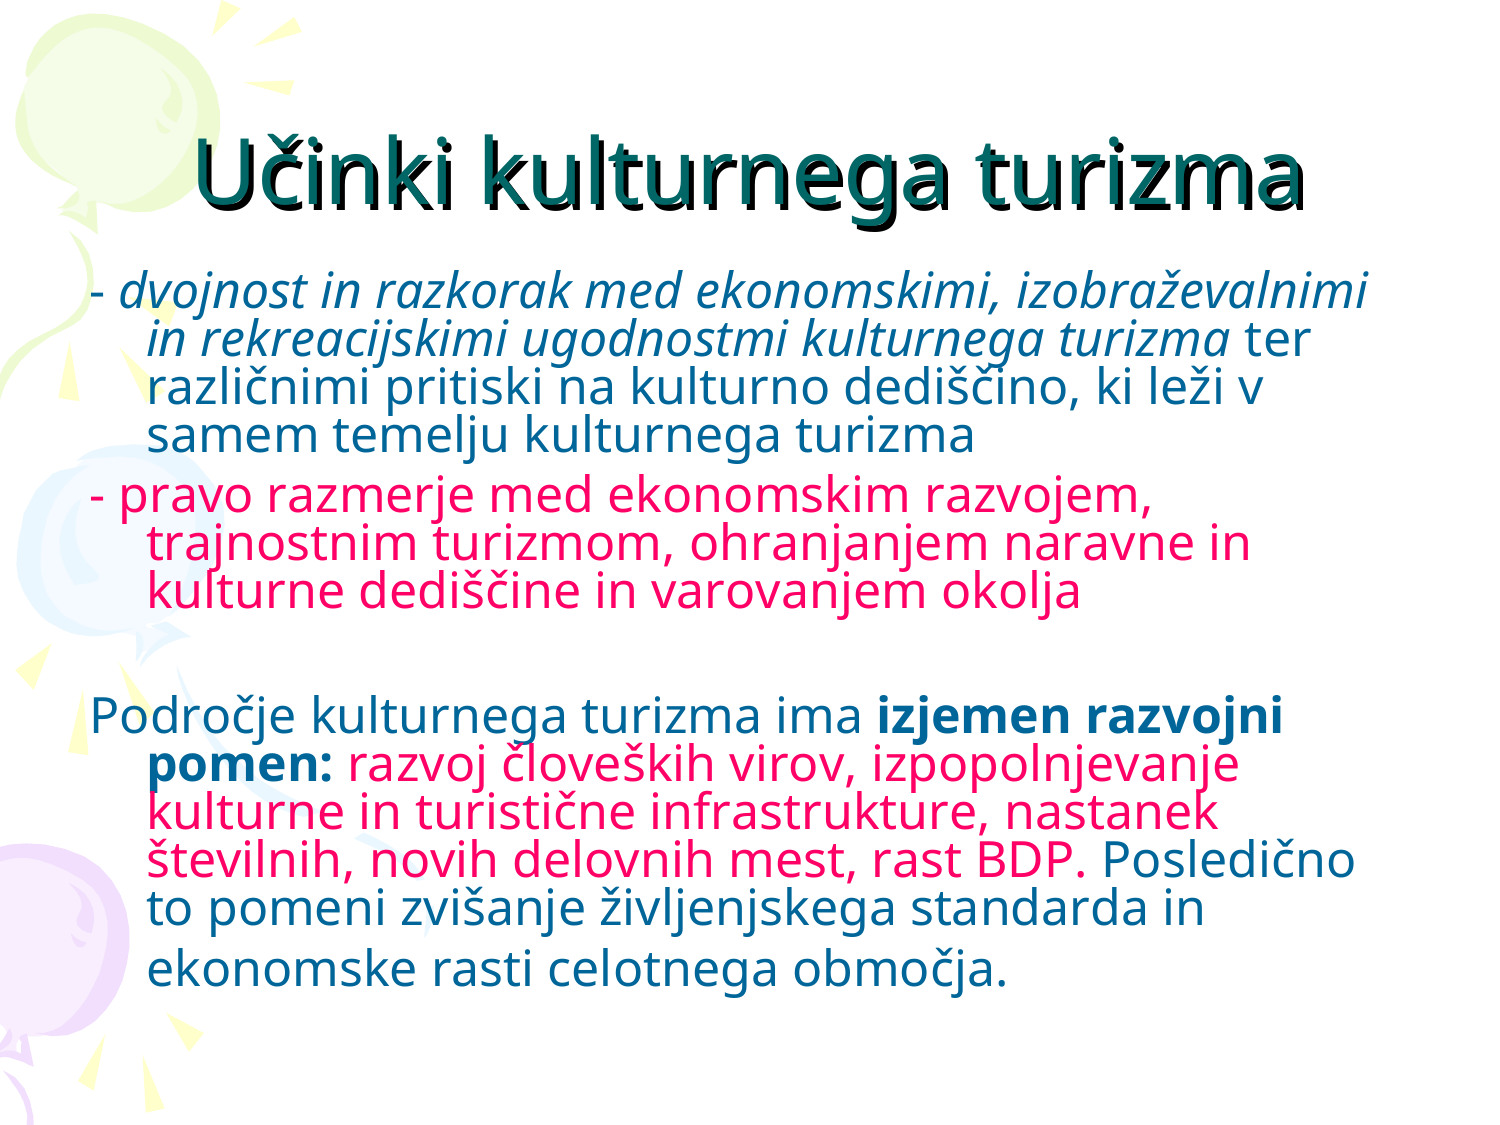

# Učinki kulturnega turizma
- dvojnost in razkorak med ekonomskimi, izobraževalnimi in rekreacijskimi ugodnostmi kulturnega turizma ter različnimi pritiski na kulturno dediščino, ki leži v samem temelju kulturnega turizma
- pravo razmerje med ekonomskim razvojem, trajnostnim turizmom, ohranjanjem naravne in kulturne dediščine in varovanjem okolja
Področje kulturnega turizma ima izjemen razvojni pomen: razvoj človeških virov, izpopolnjevanje kulturne in turistične infrastrukture, nastanek številnih, novih delovnih mest, rast BDP. Posledično to pomeni zvišanje življenjskega standarda in ekonomske rasti celotnega območja.